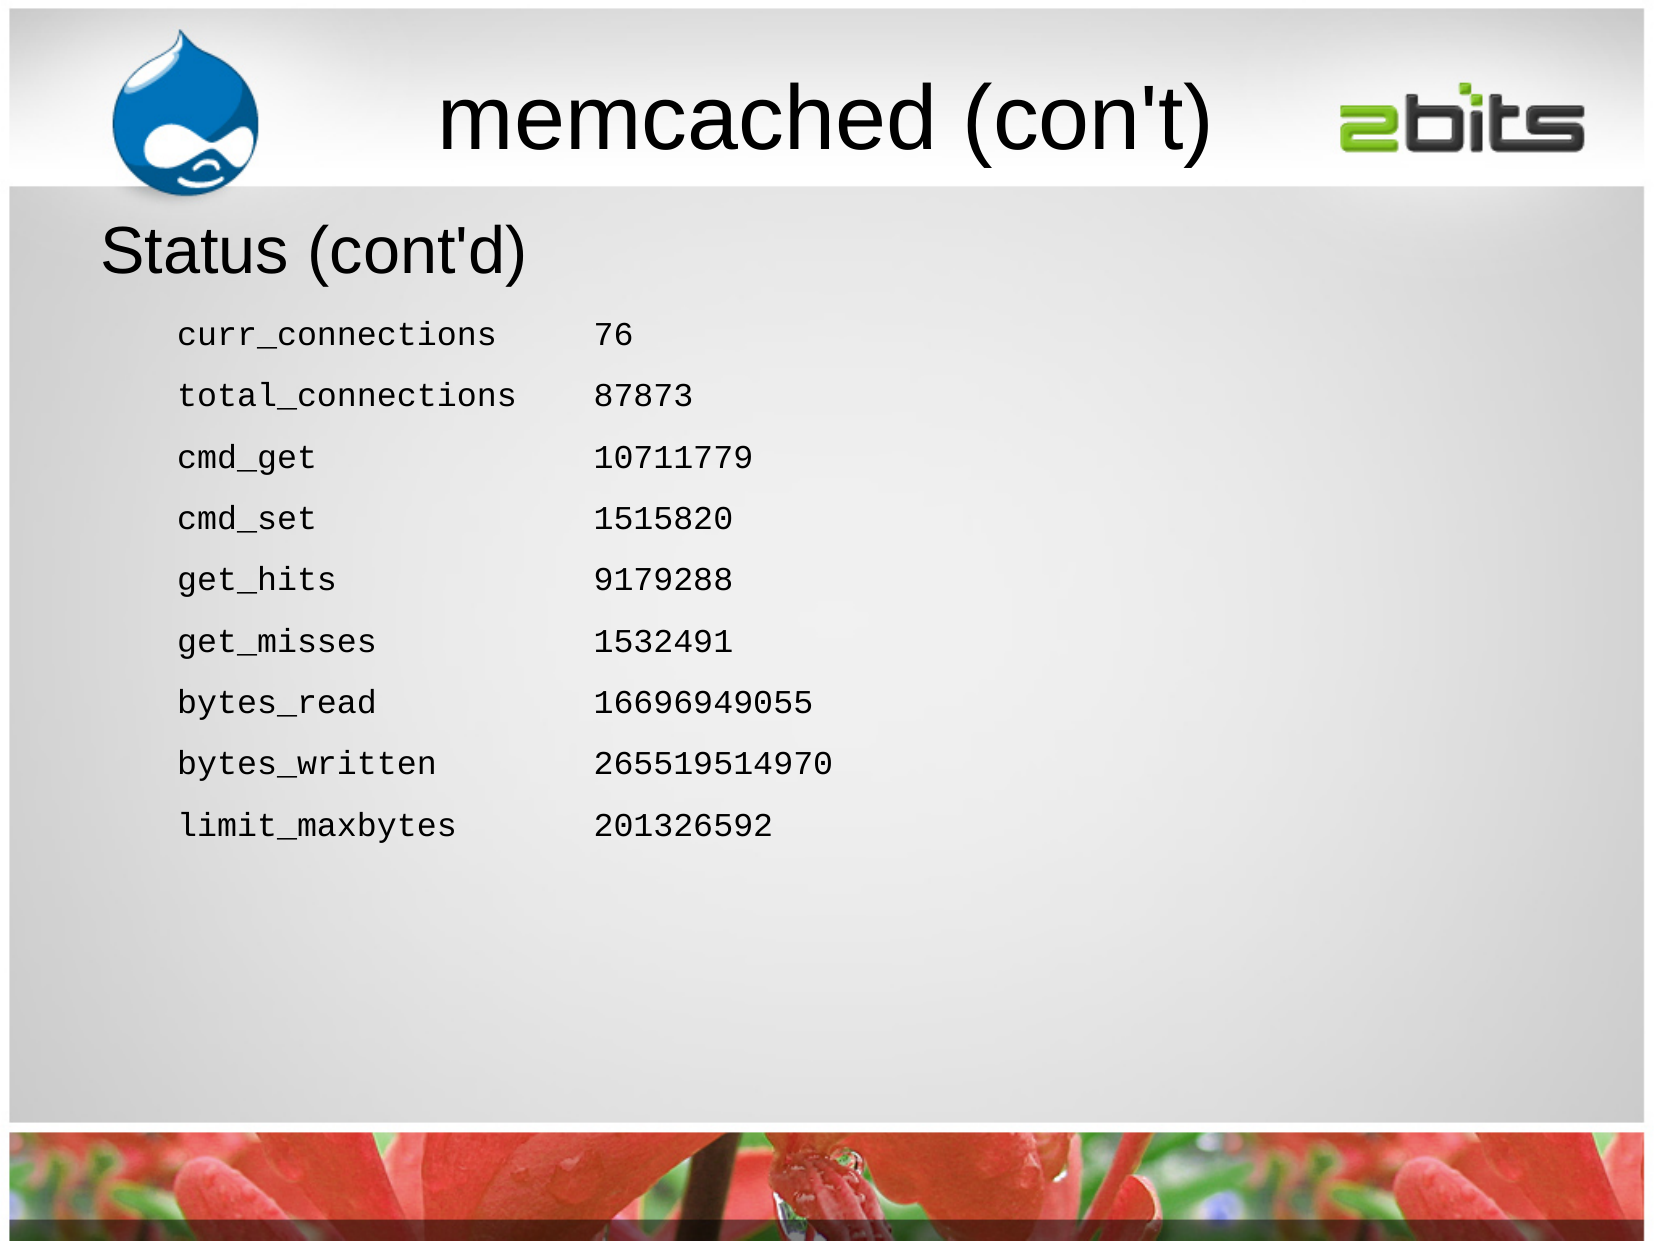

# memcached (con't)
Status (cont'd)
curr_connections		76
total_connections		87873
cmd_get				10711779
cmd_set				1515820
get_hits				9179288
get_misses			1532491
bytes_read			16696949055
bytes_written			265519514970
limit_maxbytes		201326592